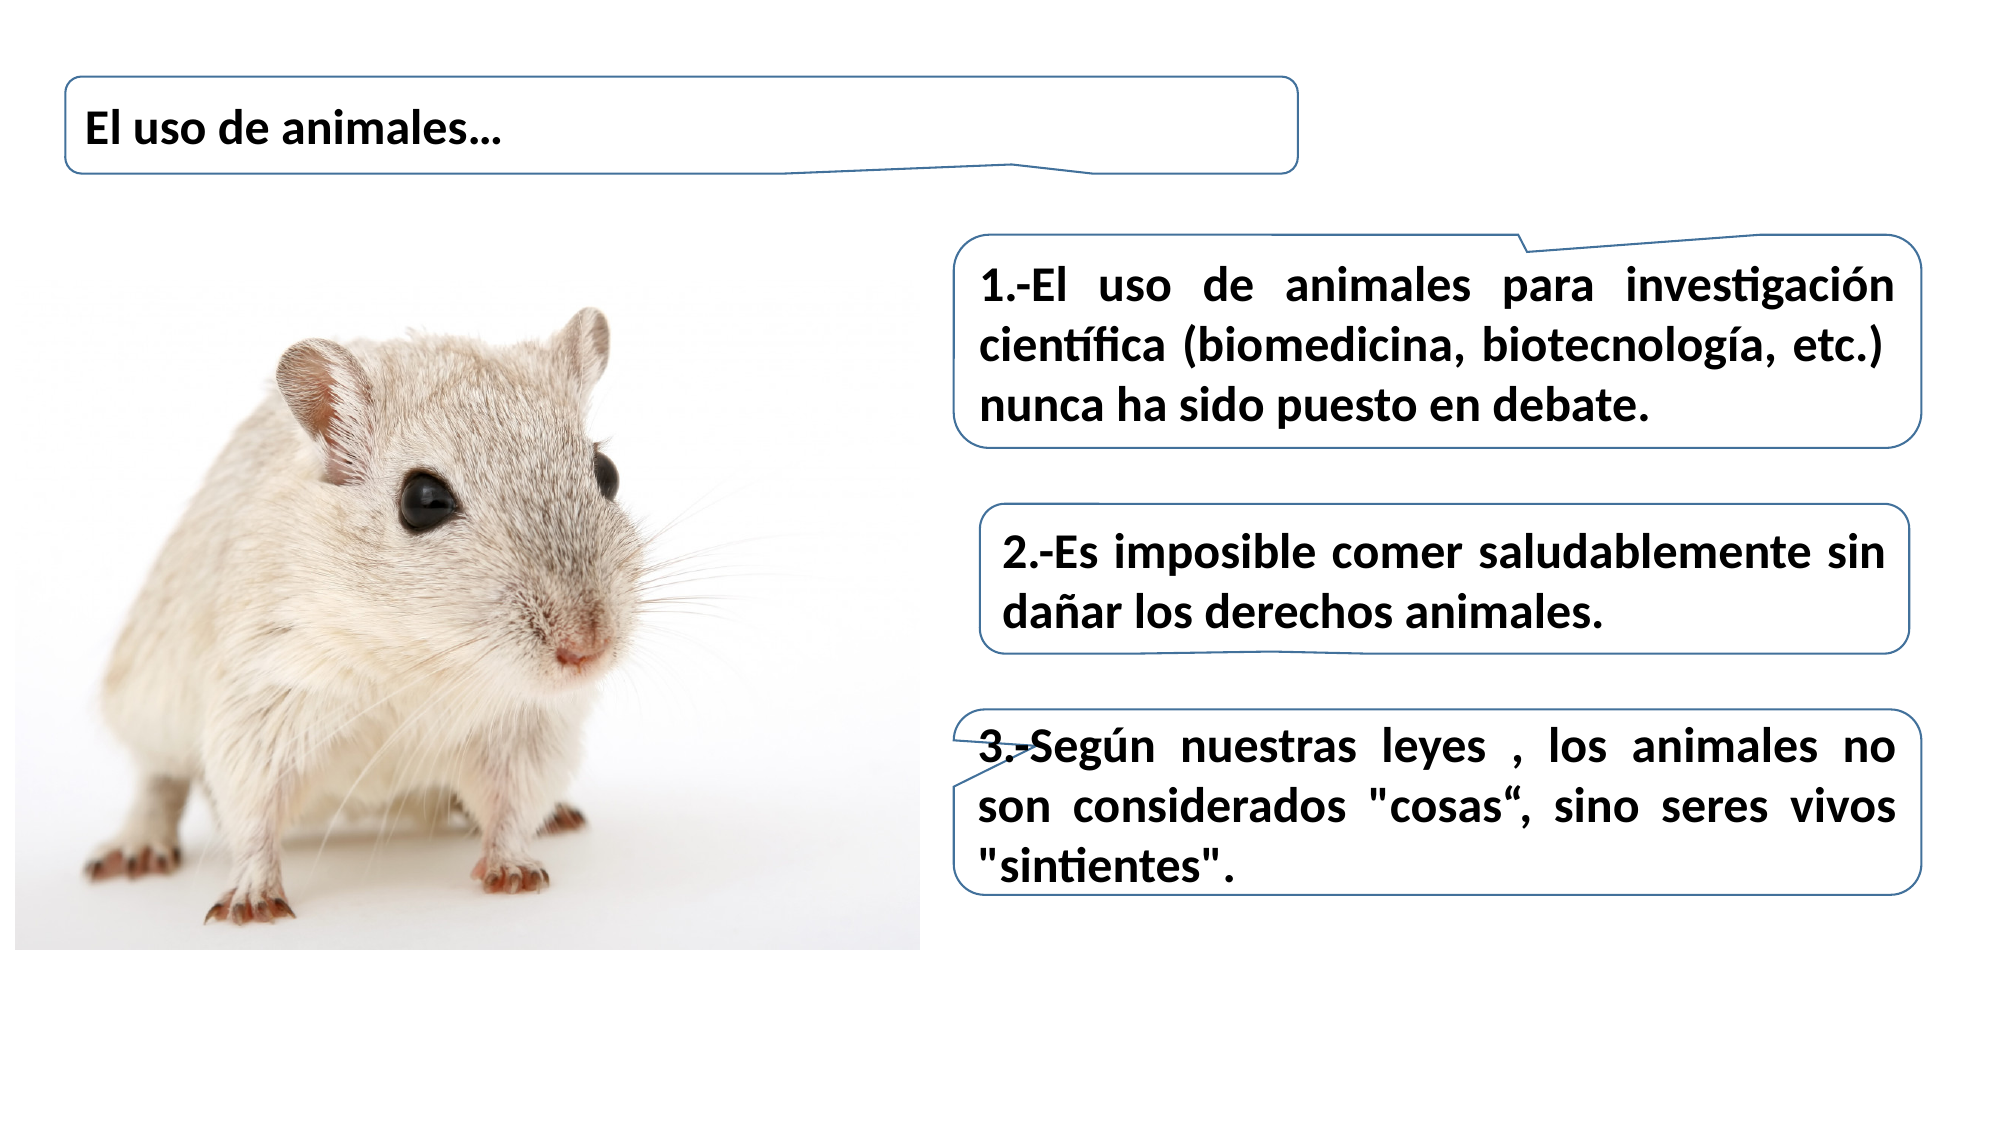

El uso de animales…
1.-El uso de animales para investigación científica (biomedicina, biotecnología, etc.)  nunca ha sido puesto en debate.
2.-Es imposible comer saludablemente sin dañar los derechos animales.
3.-Según nuestras leyes , los animales no son considerados "cosas“, sino seres vivos "sintientes".